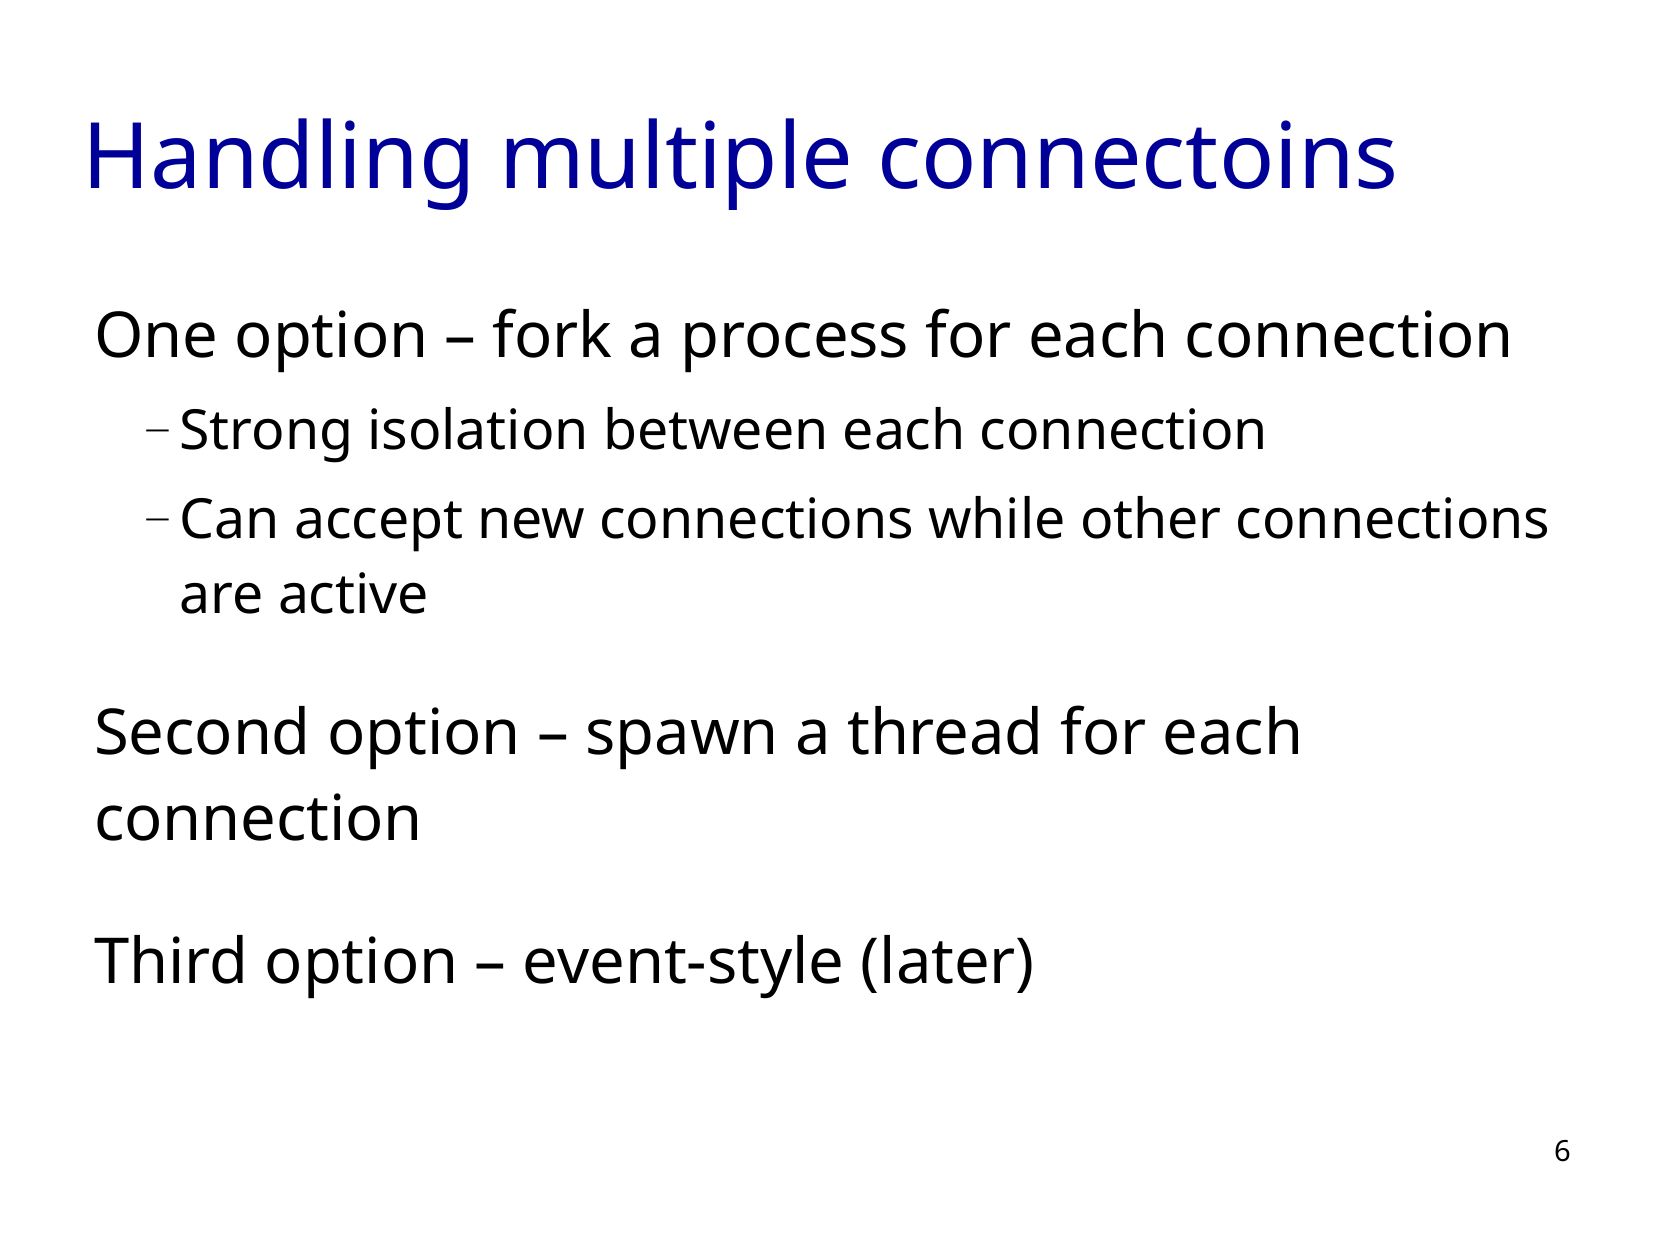

# Handling multiple connectoins
One option – fork a process for each connection
Strong isolation between each connection
Can accept new connections while other connections are active
Second option – spawn a thread for each connection
Third option – event-style (later)
6